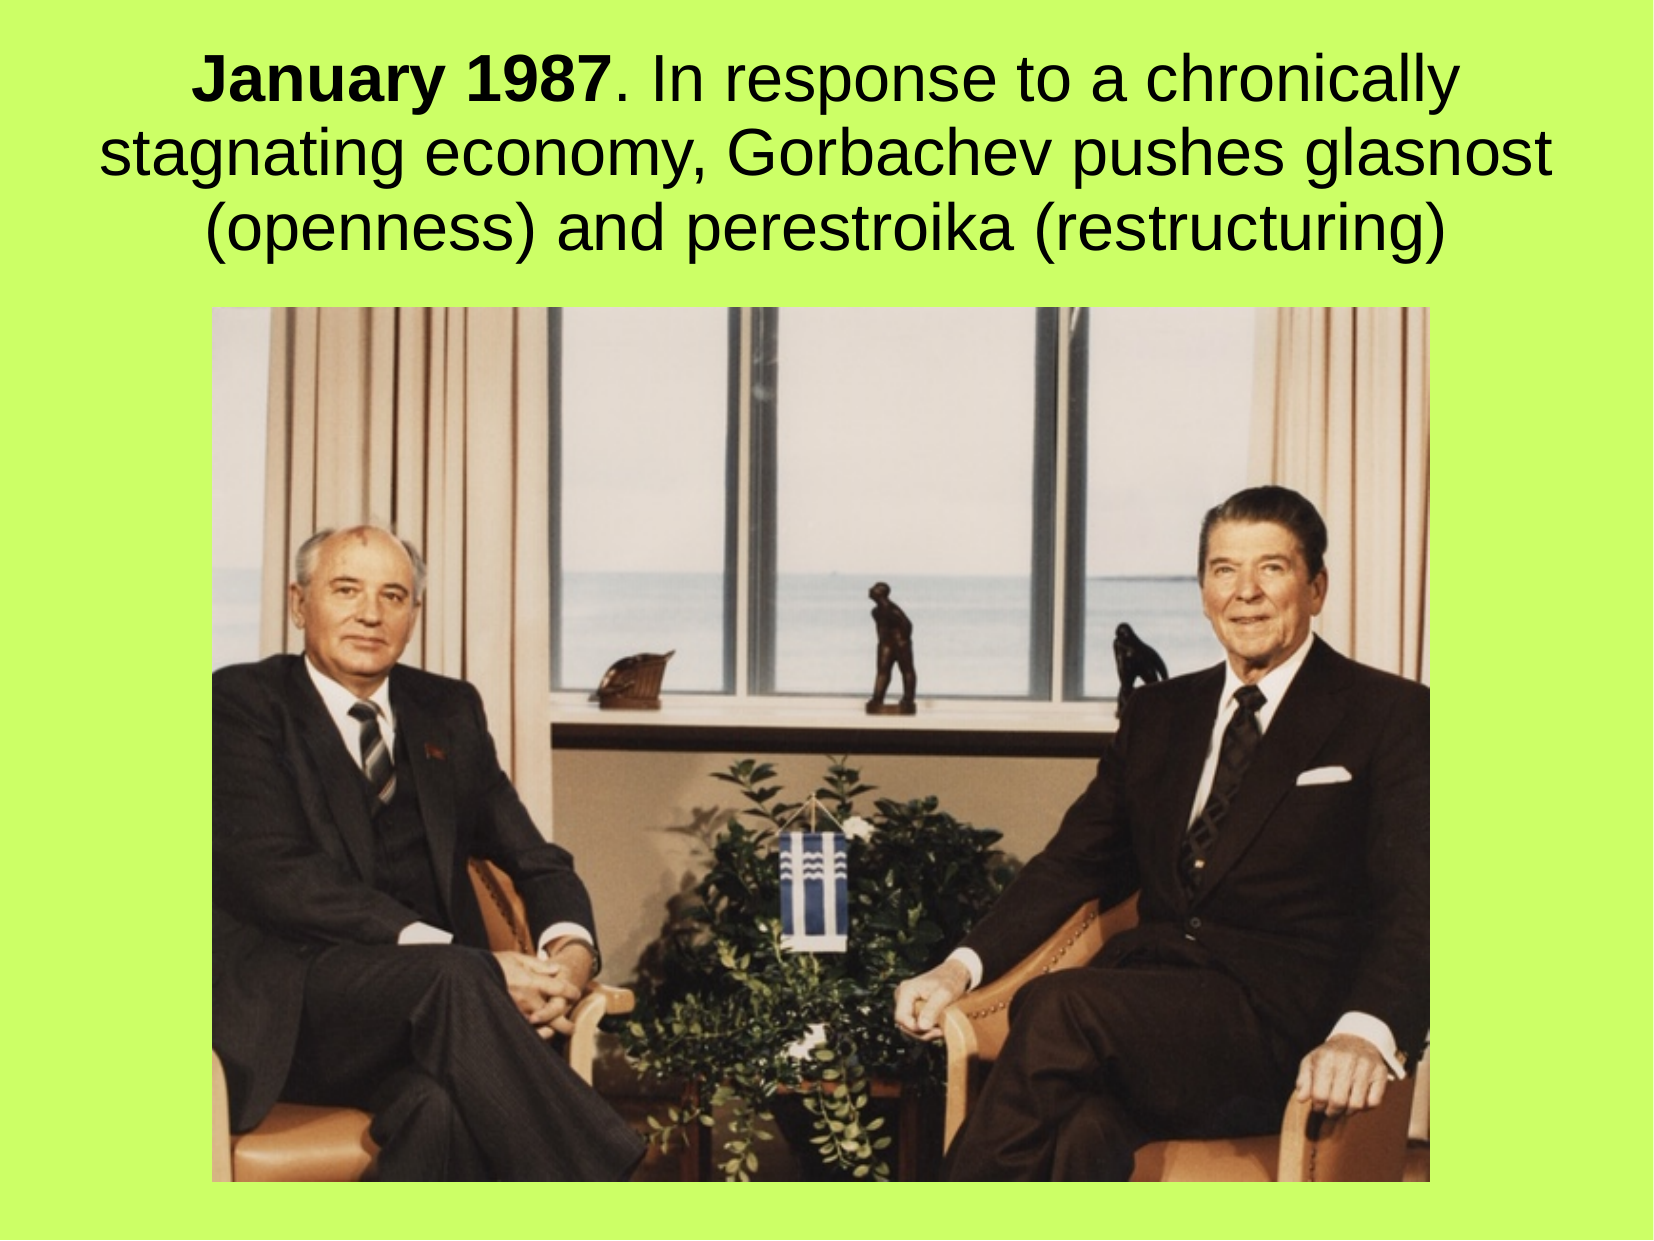

# January 1987. In response to a chronically stagnating economy, Gorbachev pushes glasnost (openness) and perestroika (restructuring)